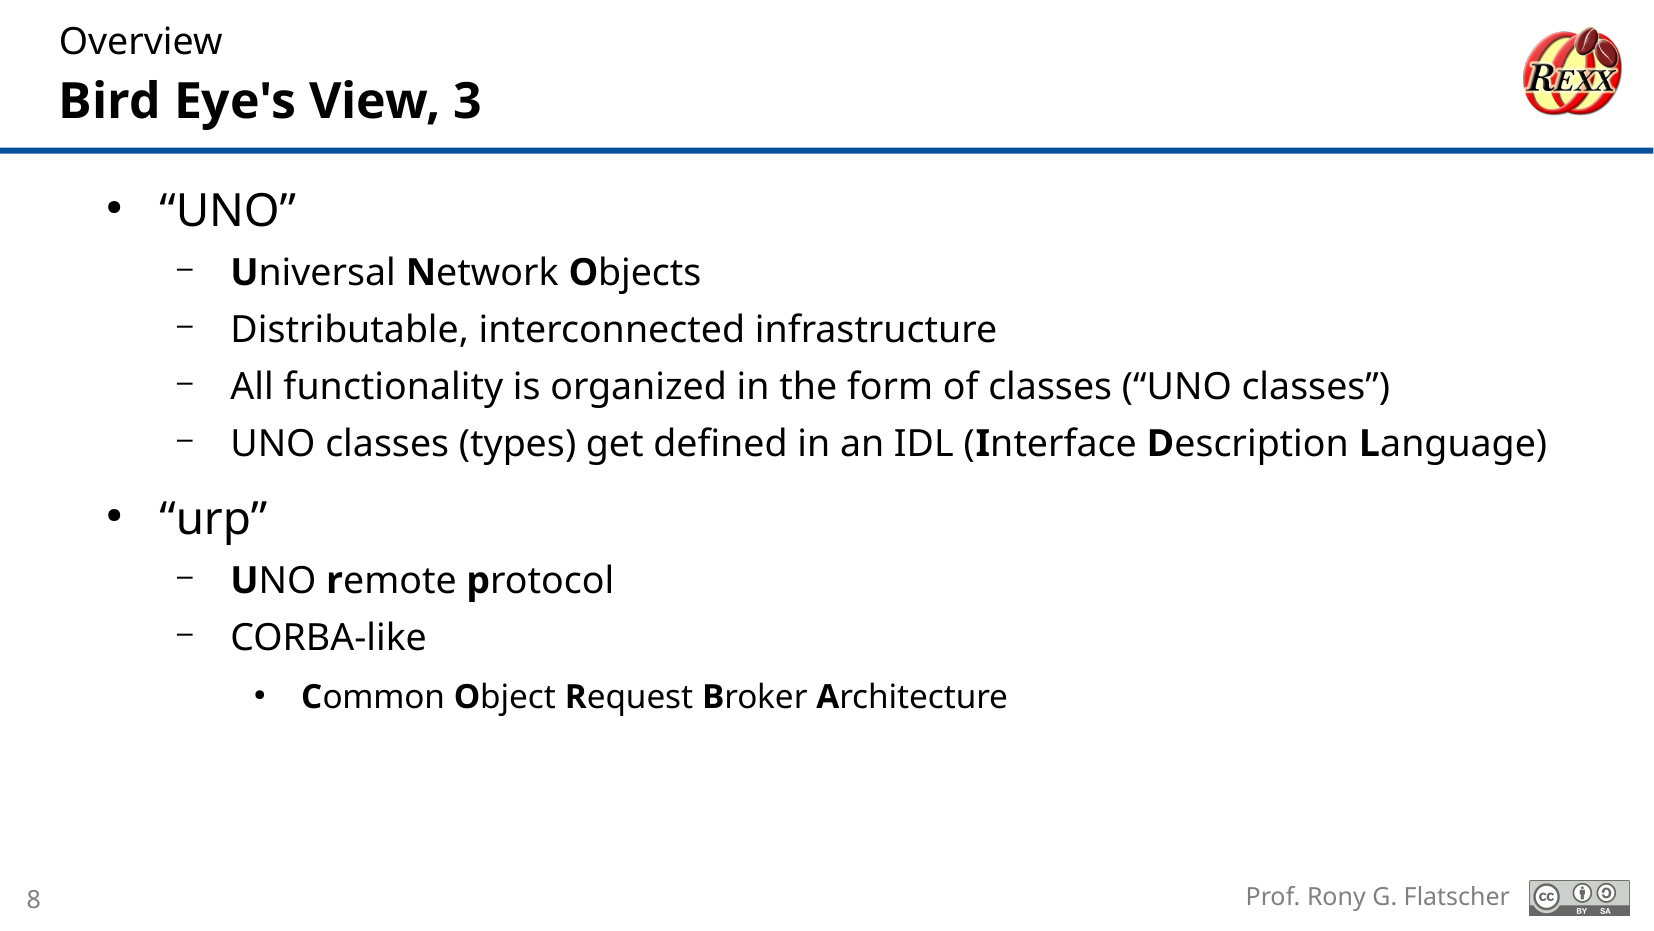

# Overview Bird Eye's View, 3
“UNO”
Universal Network Objects
Distributable, interconnected infrastructure
All functionality is organized in the form of classes (“UNO classes”)
UNO classes (types) get defined in an IDL (Interface Description Language)
“urp”
UNO remote protocol
CORBA-like
Common Object Request Broker Architecture